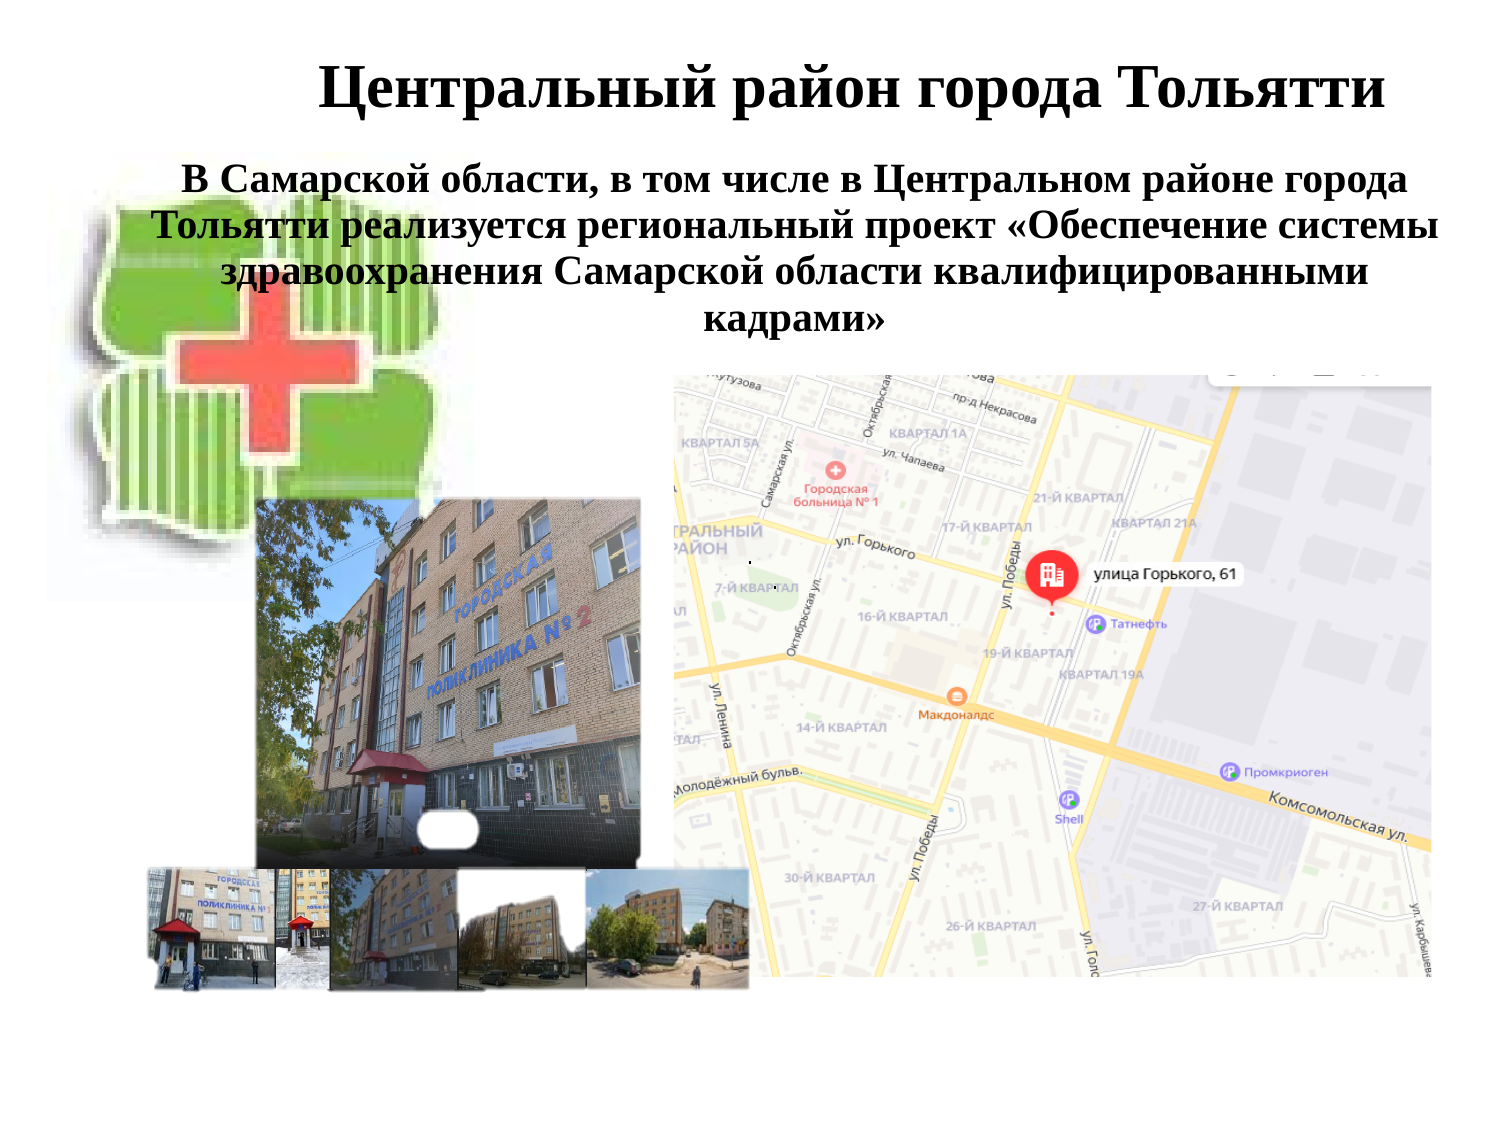

# Центральный район города Тольятти
В Самарской области, в том числе в Центральном районе города Тольятти реализуется региональный проект «Обеспечение системы здравоохранения Самарской области квалифицированными кадрами»